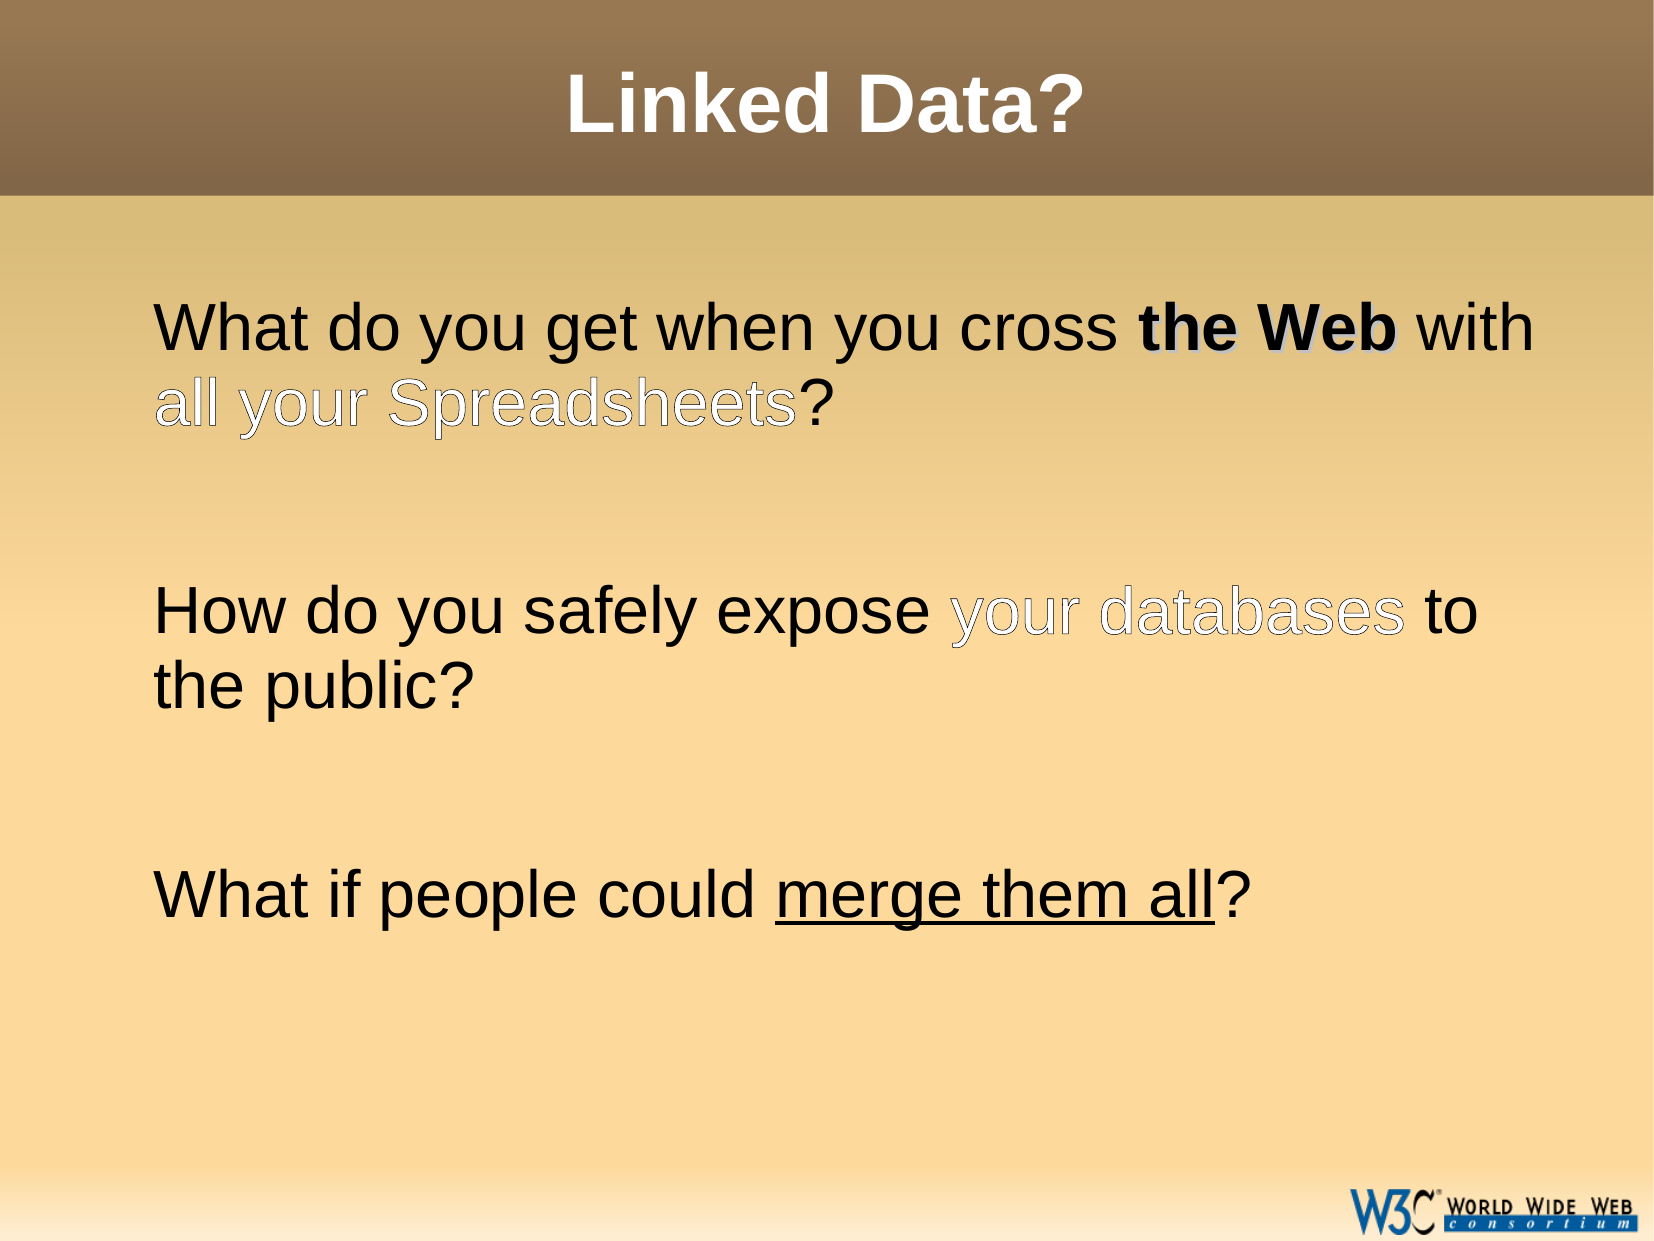

# Linked Data?
What do you get when you cross the Web with all your Spreadsheets?
How do you safely expose your databases to the public?
What if people could merge them all?